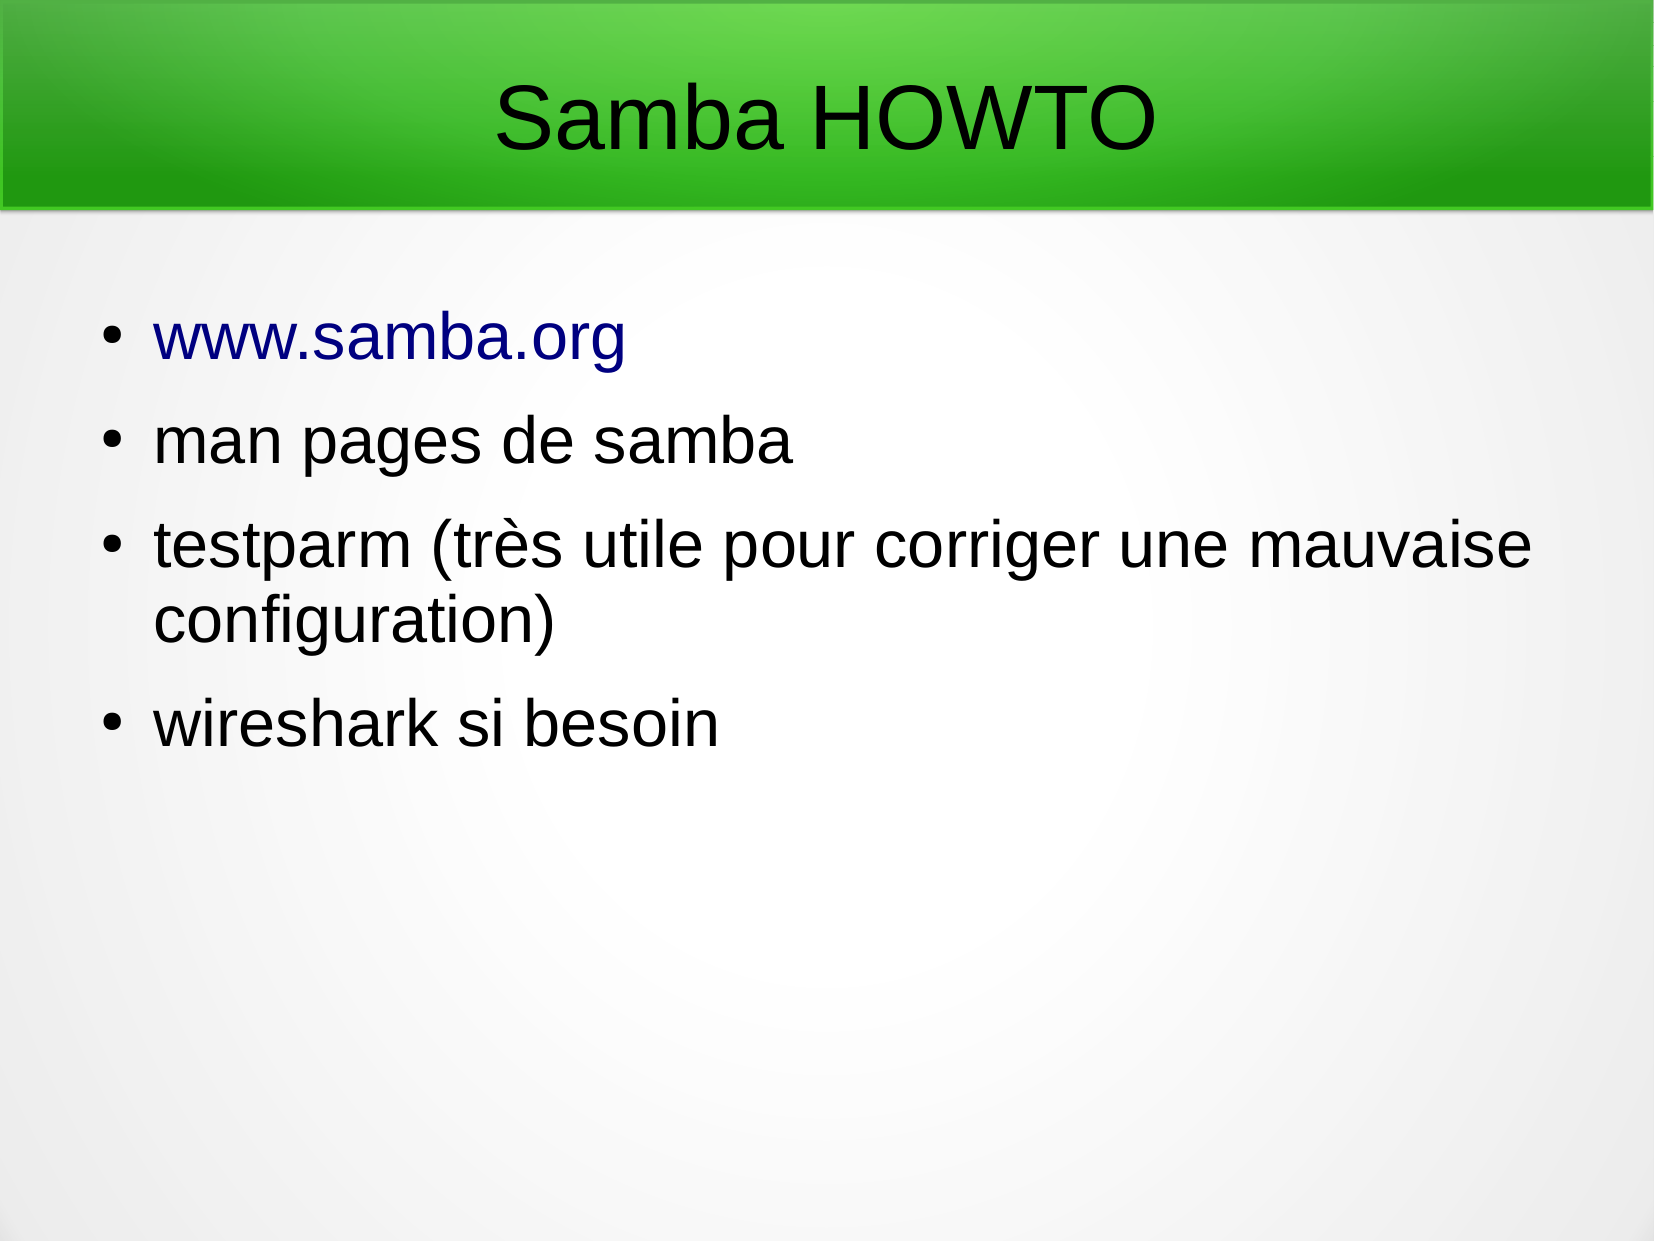

# Samba HOWTO
www.samba.org
man pages de samba
testparm (très utile pour corriger une mauvaise configuration)
wireshark si besoin